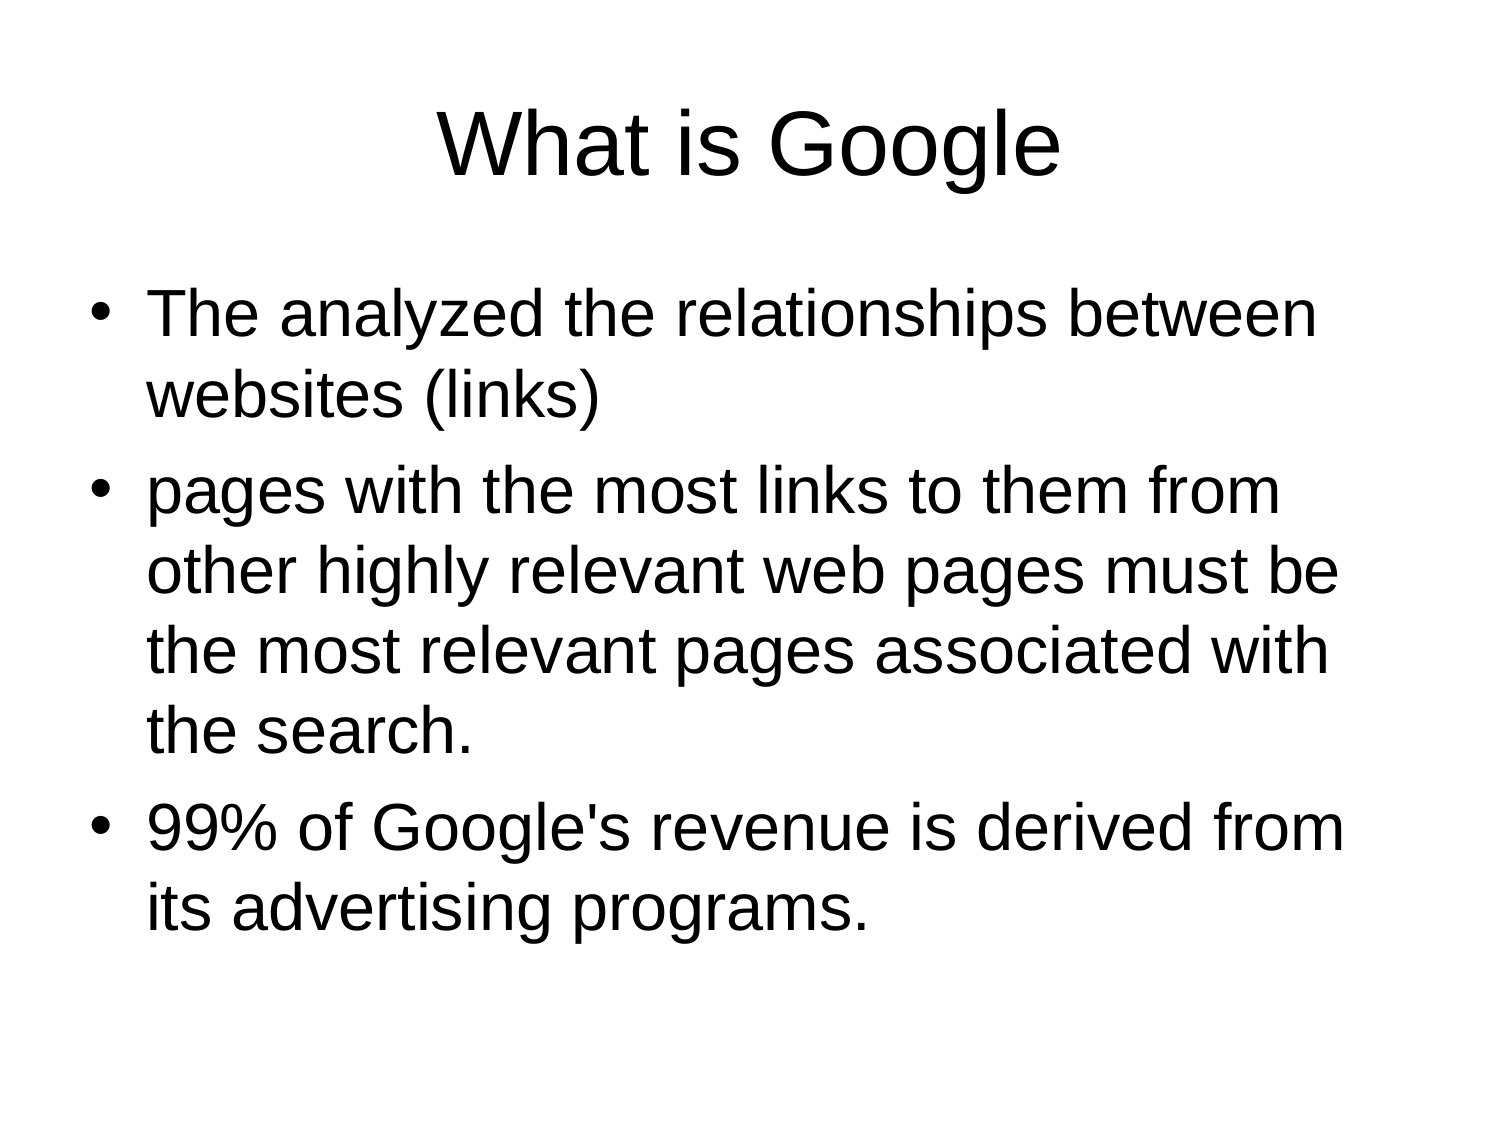

# What is Google
The analyzed the relationships between websites (links)
pages with the most links to them from other highly relevant web pages must be the most relevant pages associated with the search.
99% of Google's revenue is derived from its advertising programs.